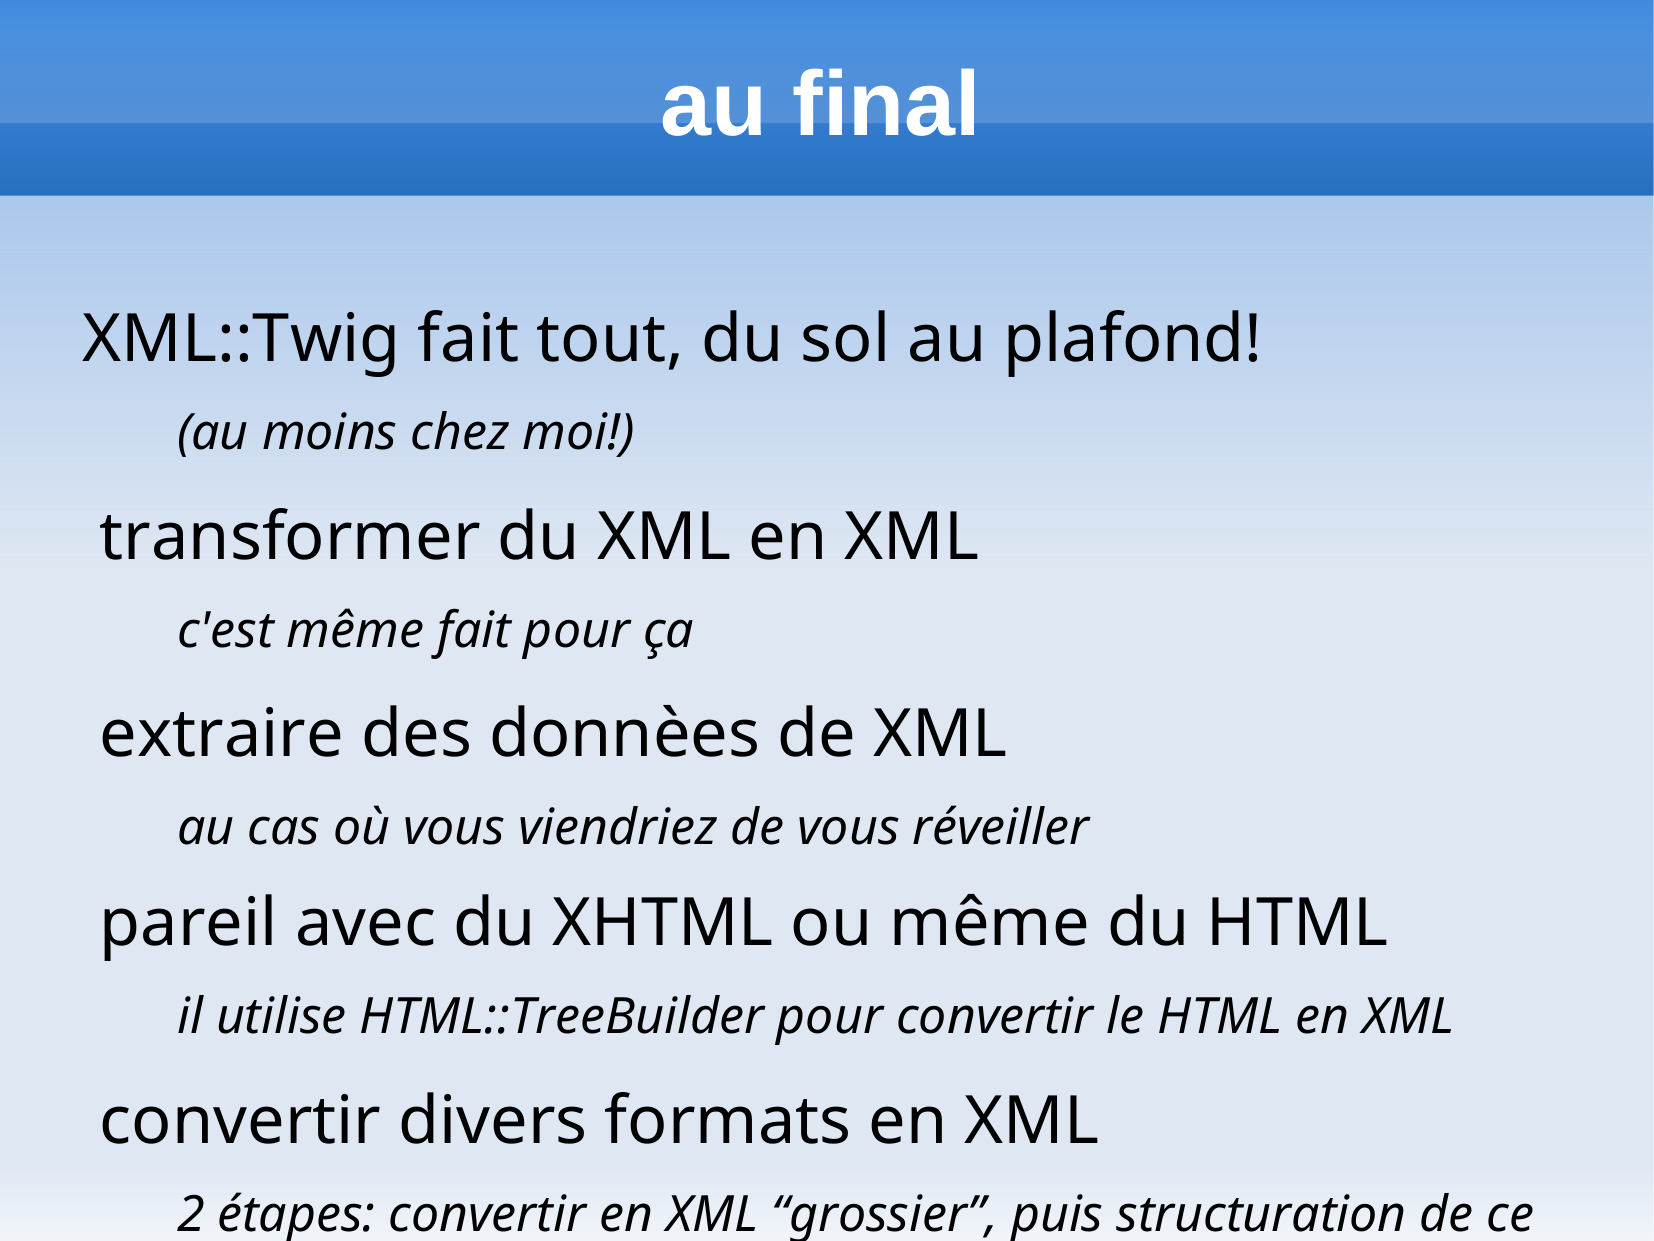

# au final
XML::Twig fait tout, du sol au plafond!
(au moins chez moi!)
 transformer du XML en XML
c'est même fait pour ça
 extraire des donnèes de XML
au cas où vous viendriez de vous réveiller
 pareil avec du XHTML ou même du HTML
il utilise HTML::TreeBuilder pour convertir le HTML en XML
 convertir divers formats en XML
2 étapes: convertir en XML “grossier”, puis structuration de ce XML à l'aide de méthodes spécialisées